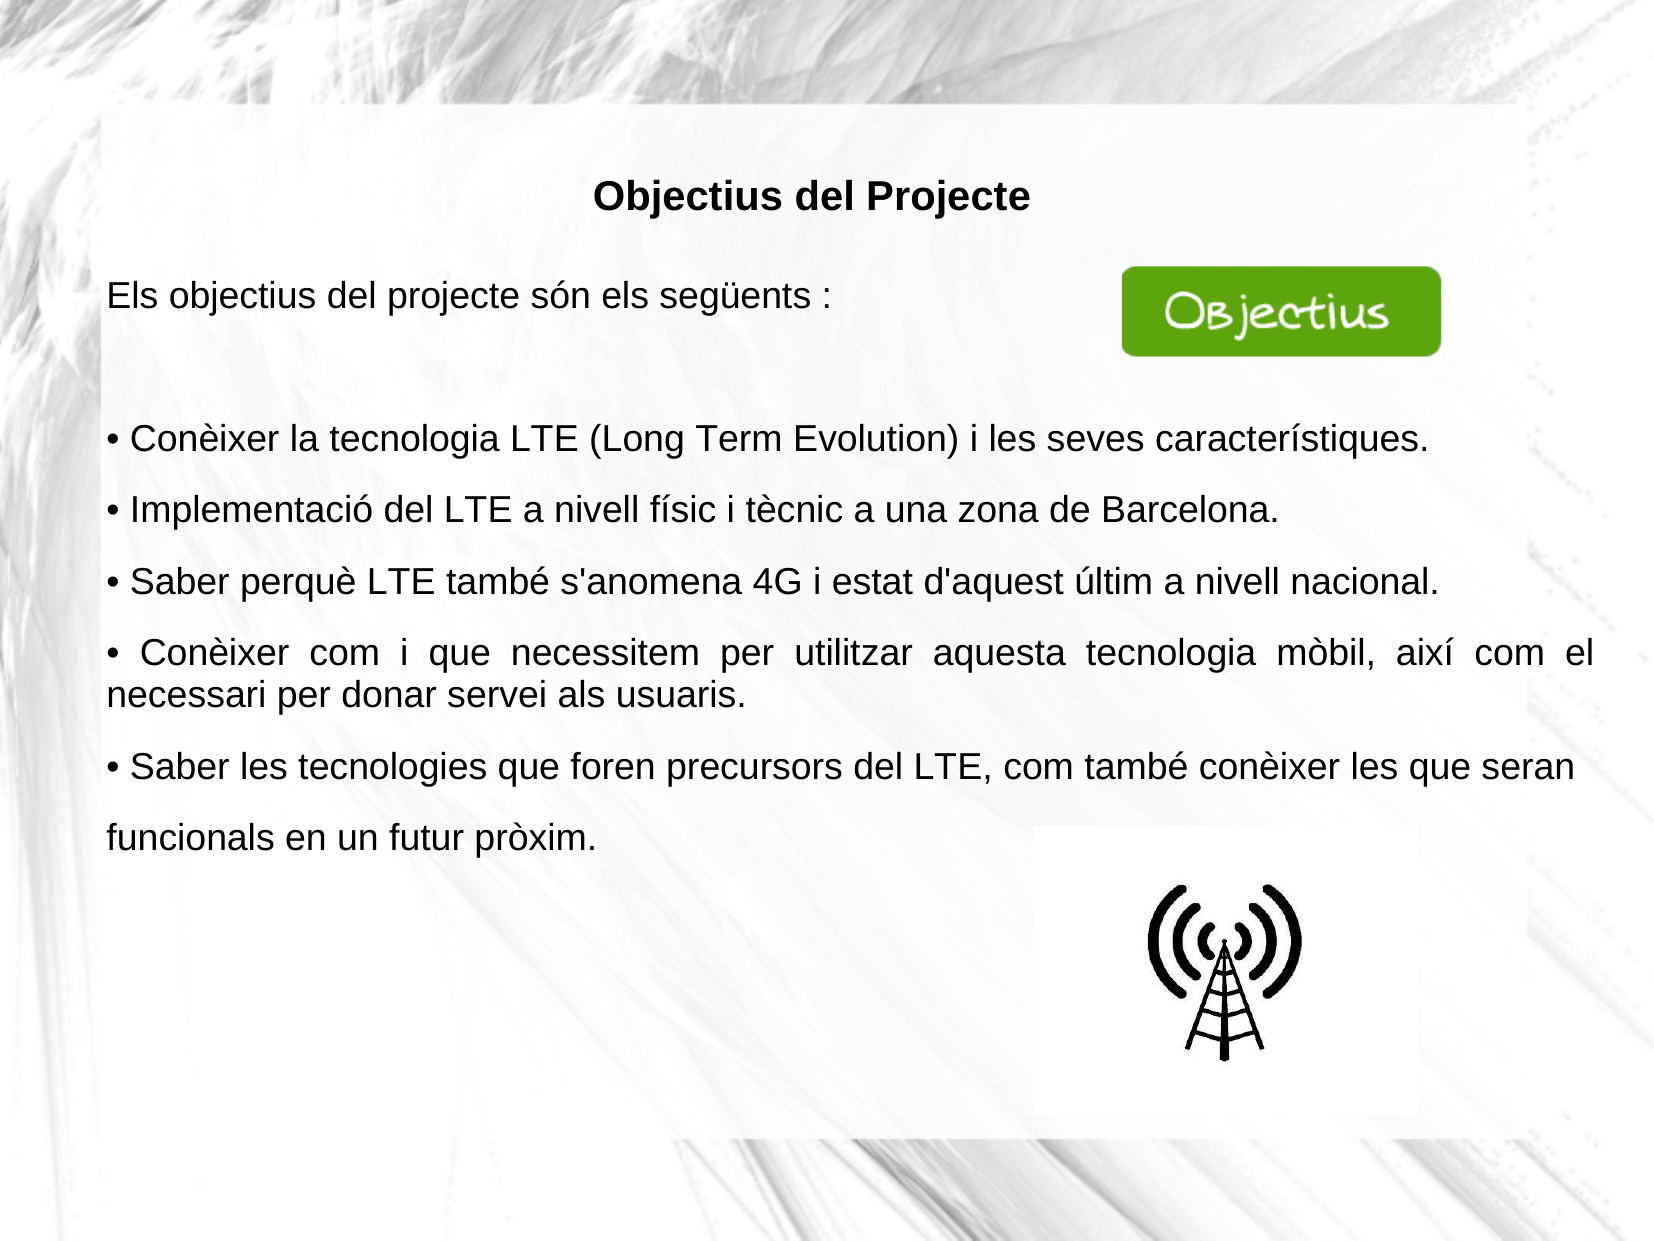

Objectius del Projecte
# Els objectius del projecte són els següents :
• Conèixer la tecnologia LTE (Long Term Evolution) i les seves característiques.
• Implementació del LTE a nivell físic i tècnic a una zona de Barcelona.
• Saber perquè LTE també s'anomena 4G i estat d'aquest últim a nivell nacional.
• Conèixer com i que necessitem per utilitzar aquesta tecnologia mòbil, així com el necessari per donar servei als usuaris.
• Saber les tecnologies que foren precursors del LTE, com també conèixer les que seran
funcionals en un futur pròxim.